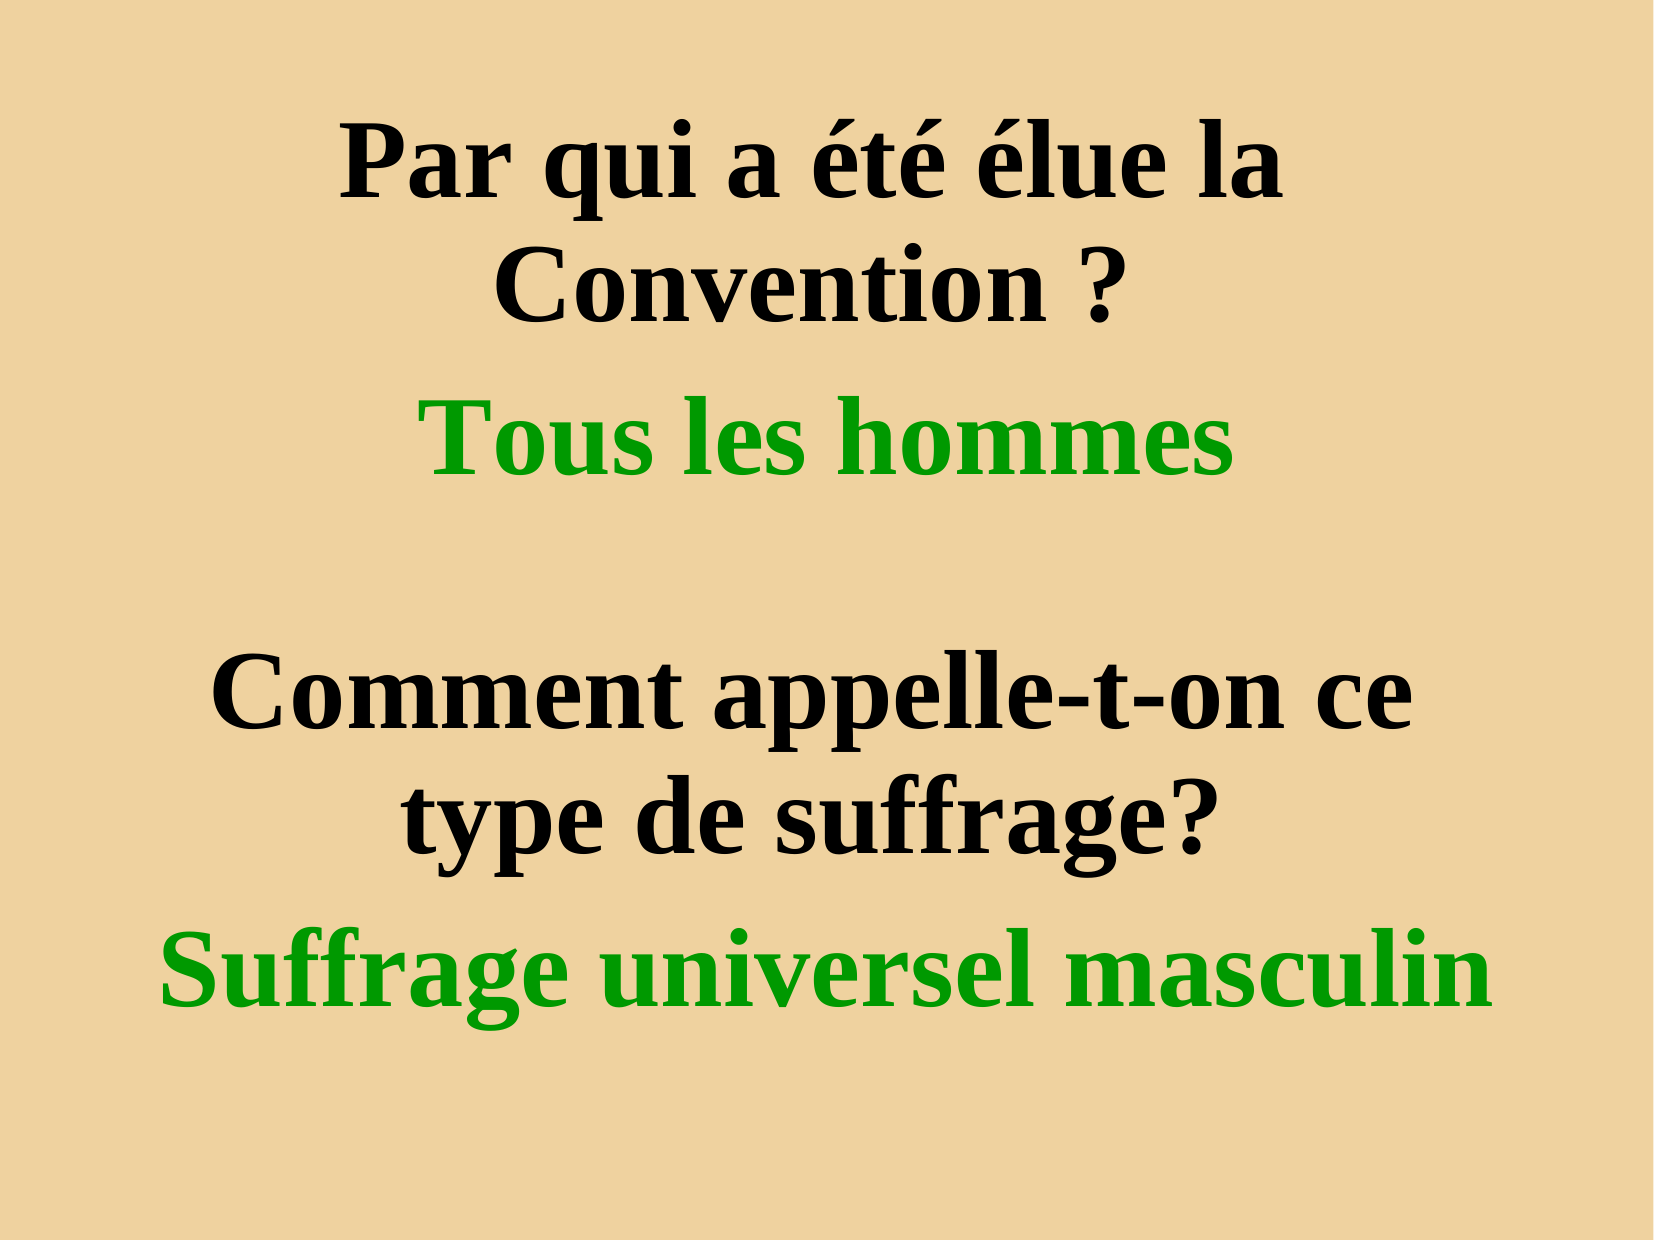

# Par qui a été élue la Convention ?
Tous les hommes
Comment appelle-t-on ce type de suffrage?
Suffrage universel masculin